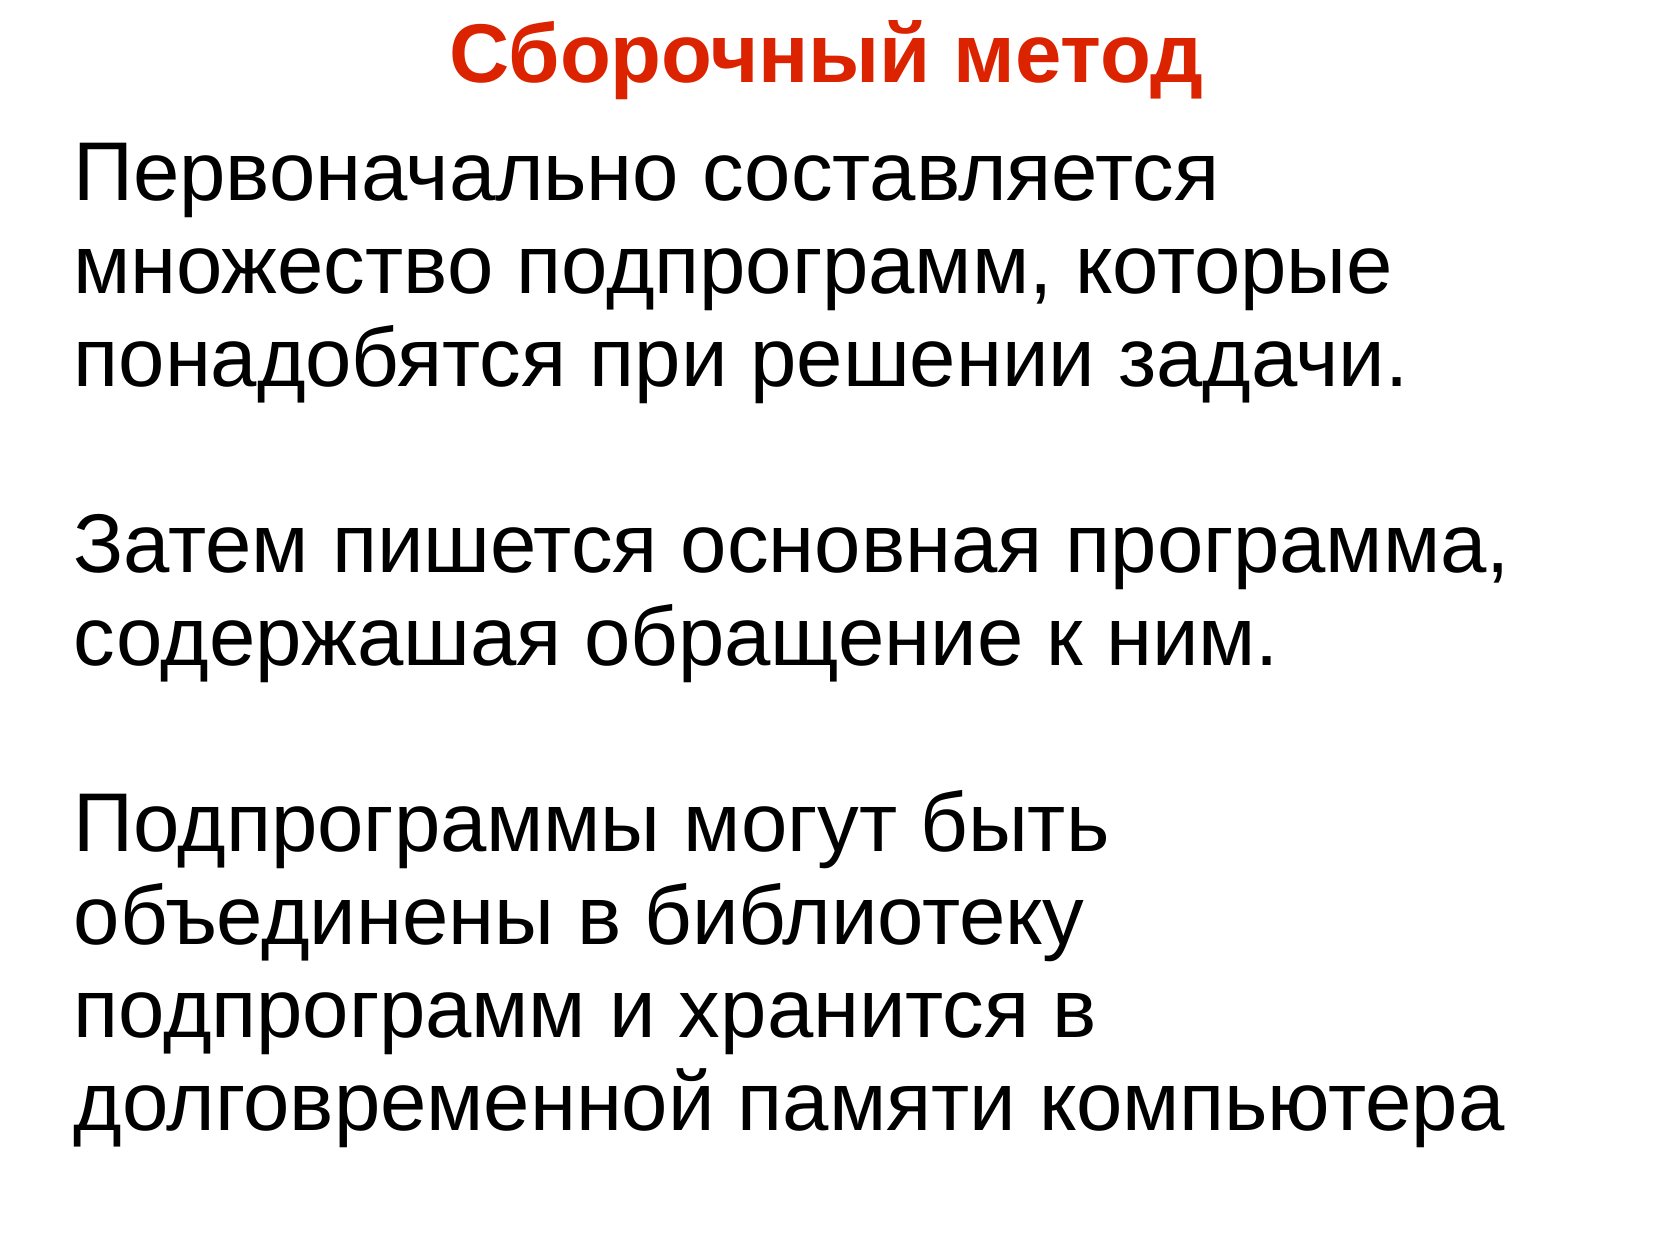

Сборочный метод
Первоначально составляется множество подпрограмм, которые понадобятся при решении задачи.
Затем пишется основная программа, содержашая обращение к ним.
Подпрограммы могут быть объединены в библиотеку подпрограмм и хранится в долговременной памяти компьютера